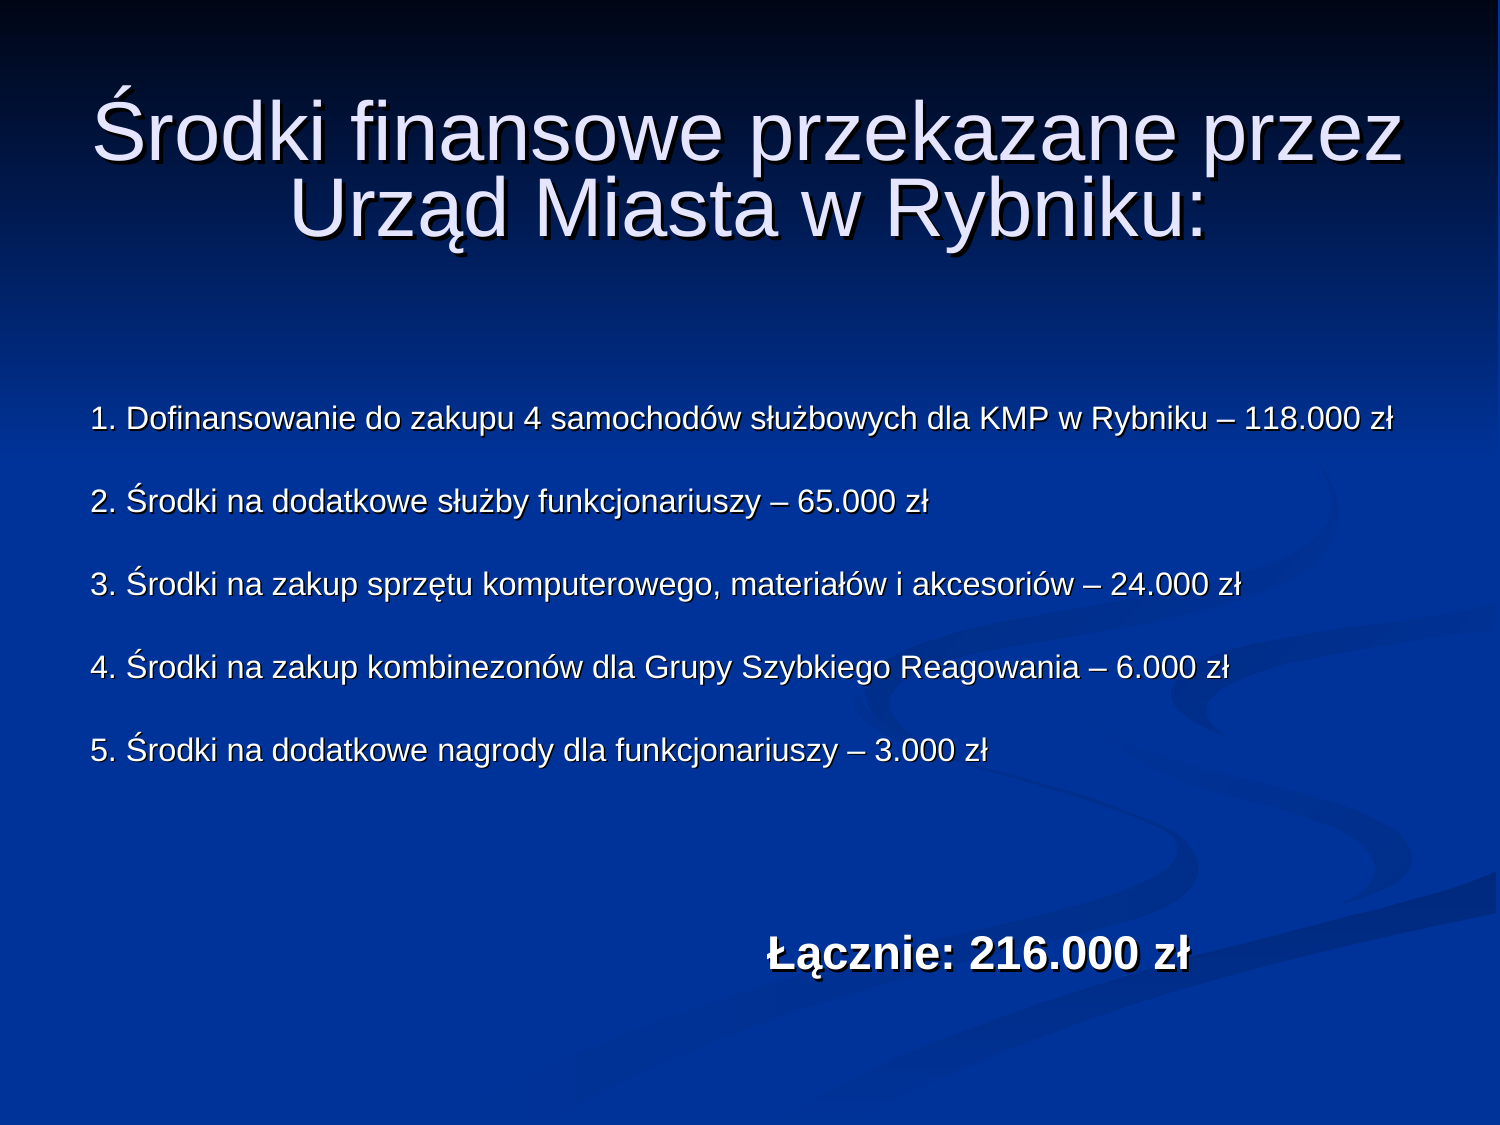

# Środki finansowe przekazane przez Urząd Miasta w Rybniku:
1. Dofinansowanie do zakupu 4 samochodów służbowych dla KMP w Rybniku – 118.000 zł
2. Środki na dodatkowe służby funkcjonariuszy – 65.000 zł
3. Środki na zakup sprzętu komputerowego, materiałów i akcesoriów – 24.000 zł
4. Środki na zakup kombinezonów dla Grupy Szybkiego Reagowania – 6.000 zł
5. Środki na dodatkowe nagrody dla funkcjonariuszy – 3.000 zł
 Łącznie: 216.000 zł